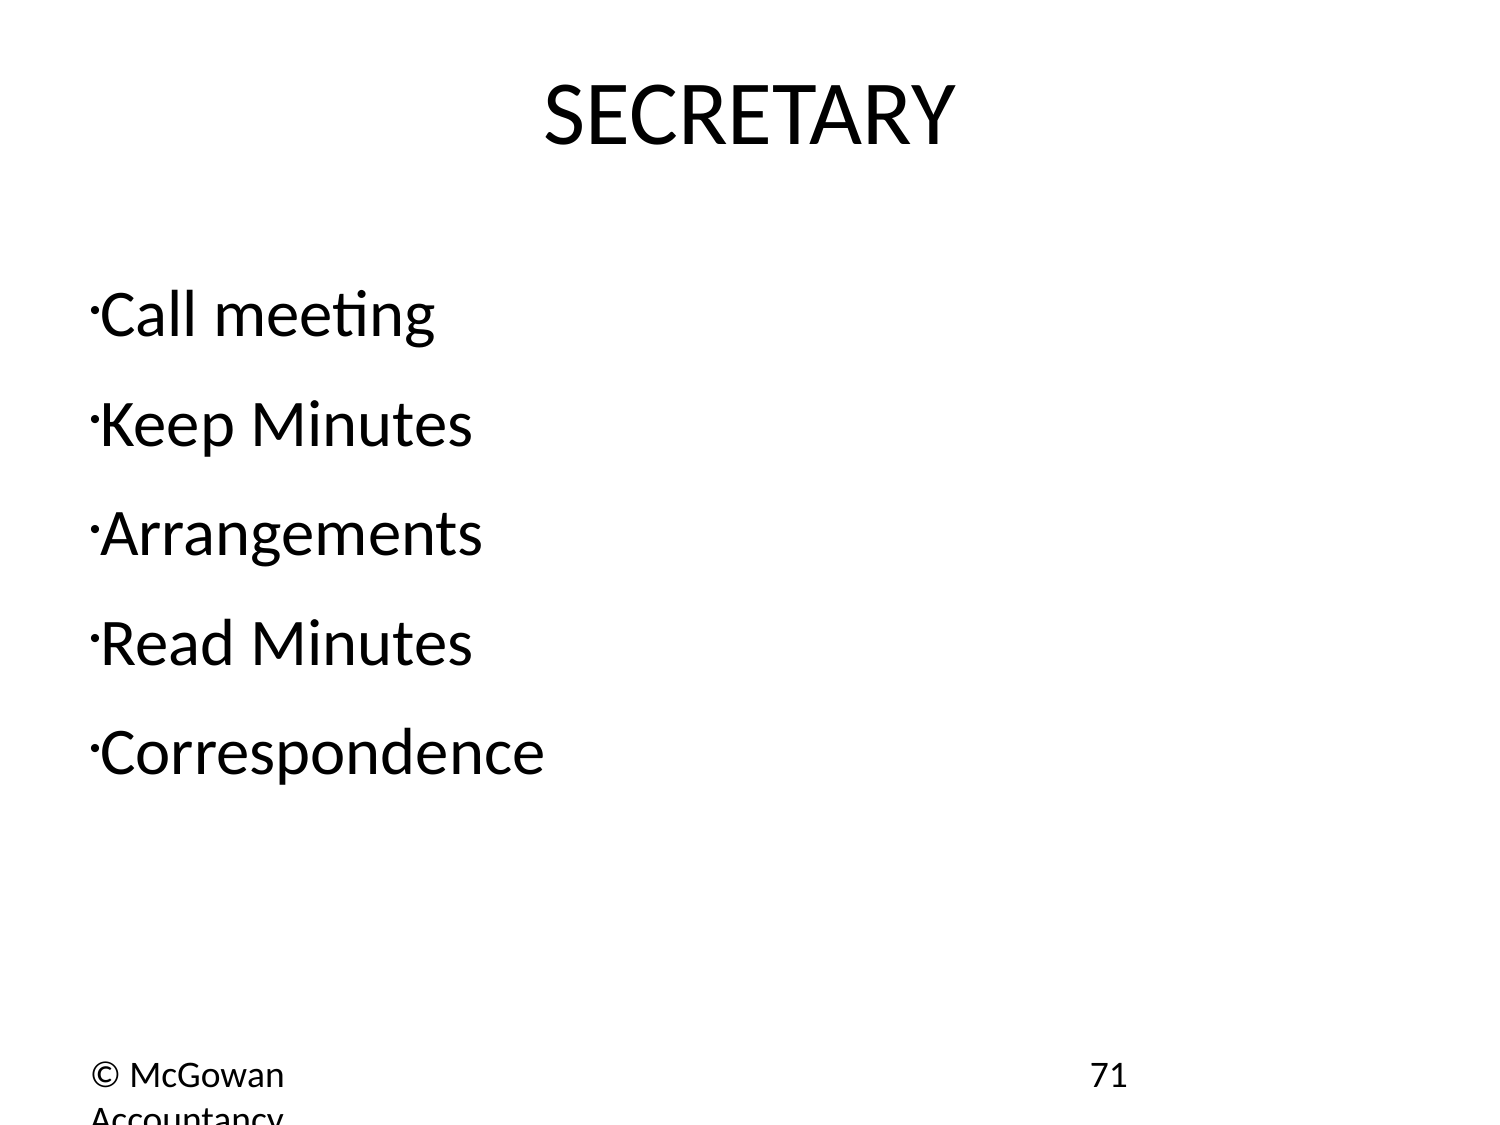

# SECRETARY
Call meeting
Keep Minutes
Arrangements
Read Minutes
Correspondence
© McGowan Accountancy Services
71